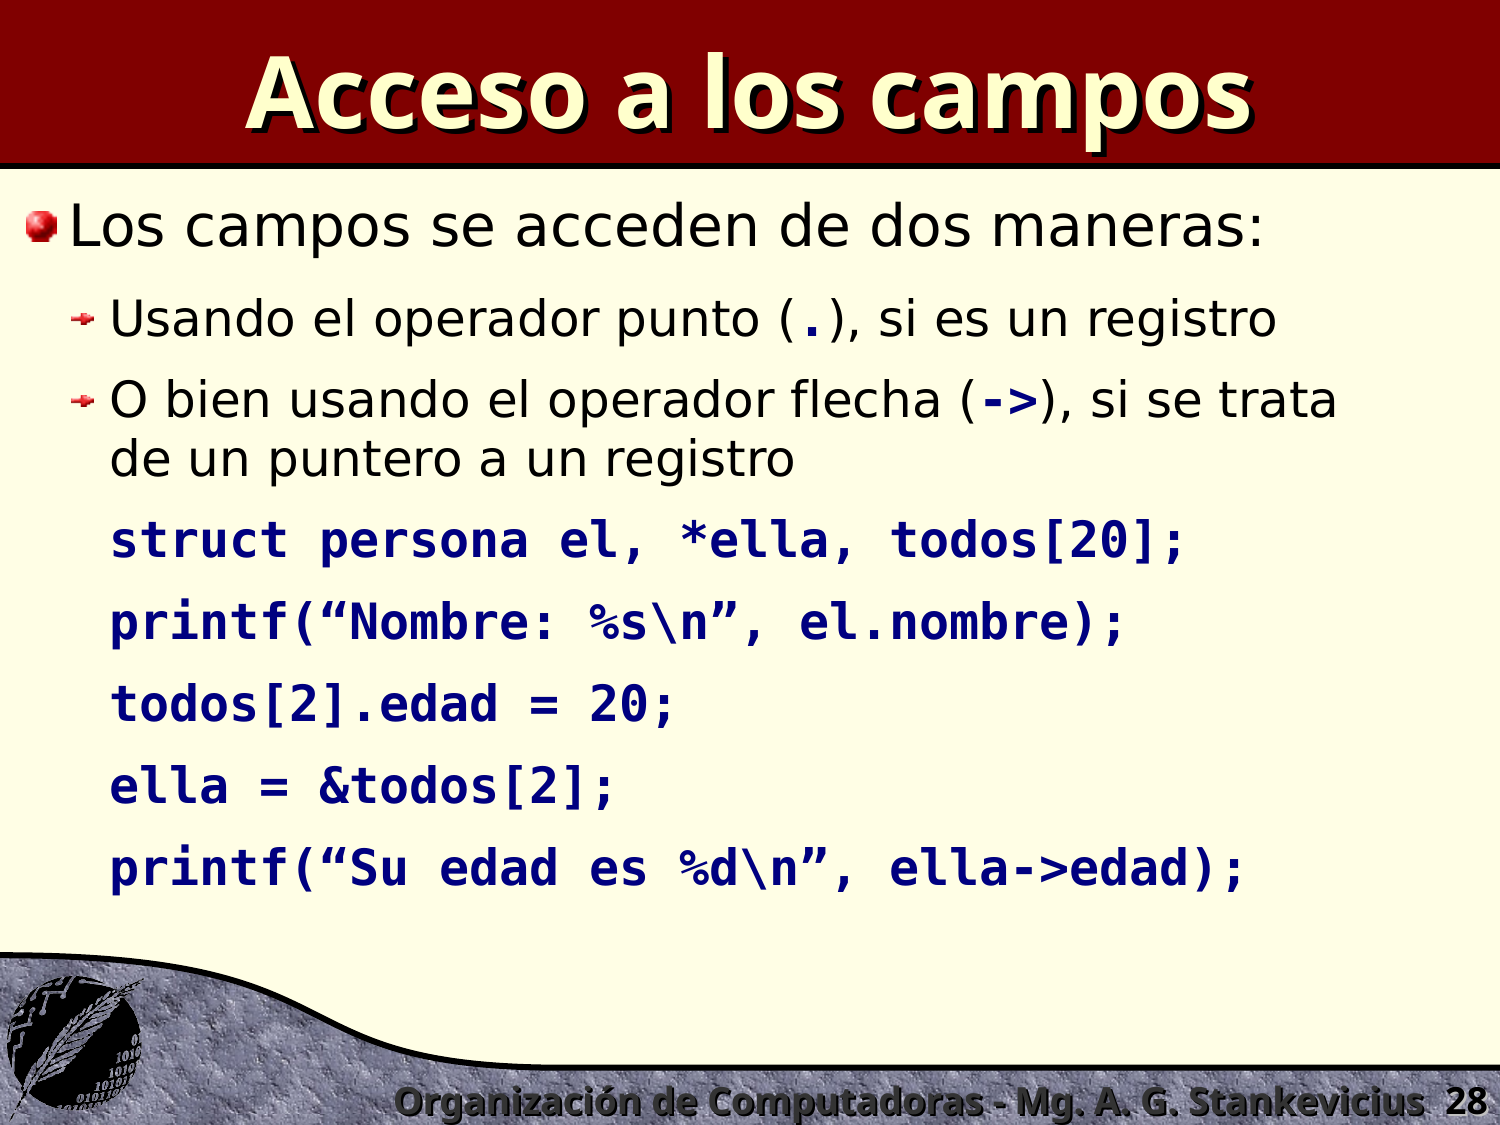

# Acceso a los campos
Los campos se acceden de dos maneras:
Usando el operador punto (.), si es un registro
O bien usando el operador flecha (->), si se trata
de un puntero a un registro
struct persona el, *ella, todos[20];
printf(“Nombre: %s\n”, el.nombre);
todos[2].edad = 20;
ella = &todos[2];
printf(“Su edad es %d\n”, ella->edad);
28